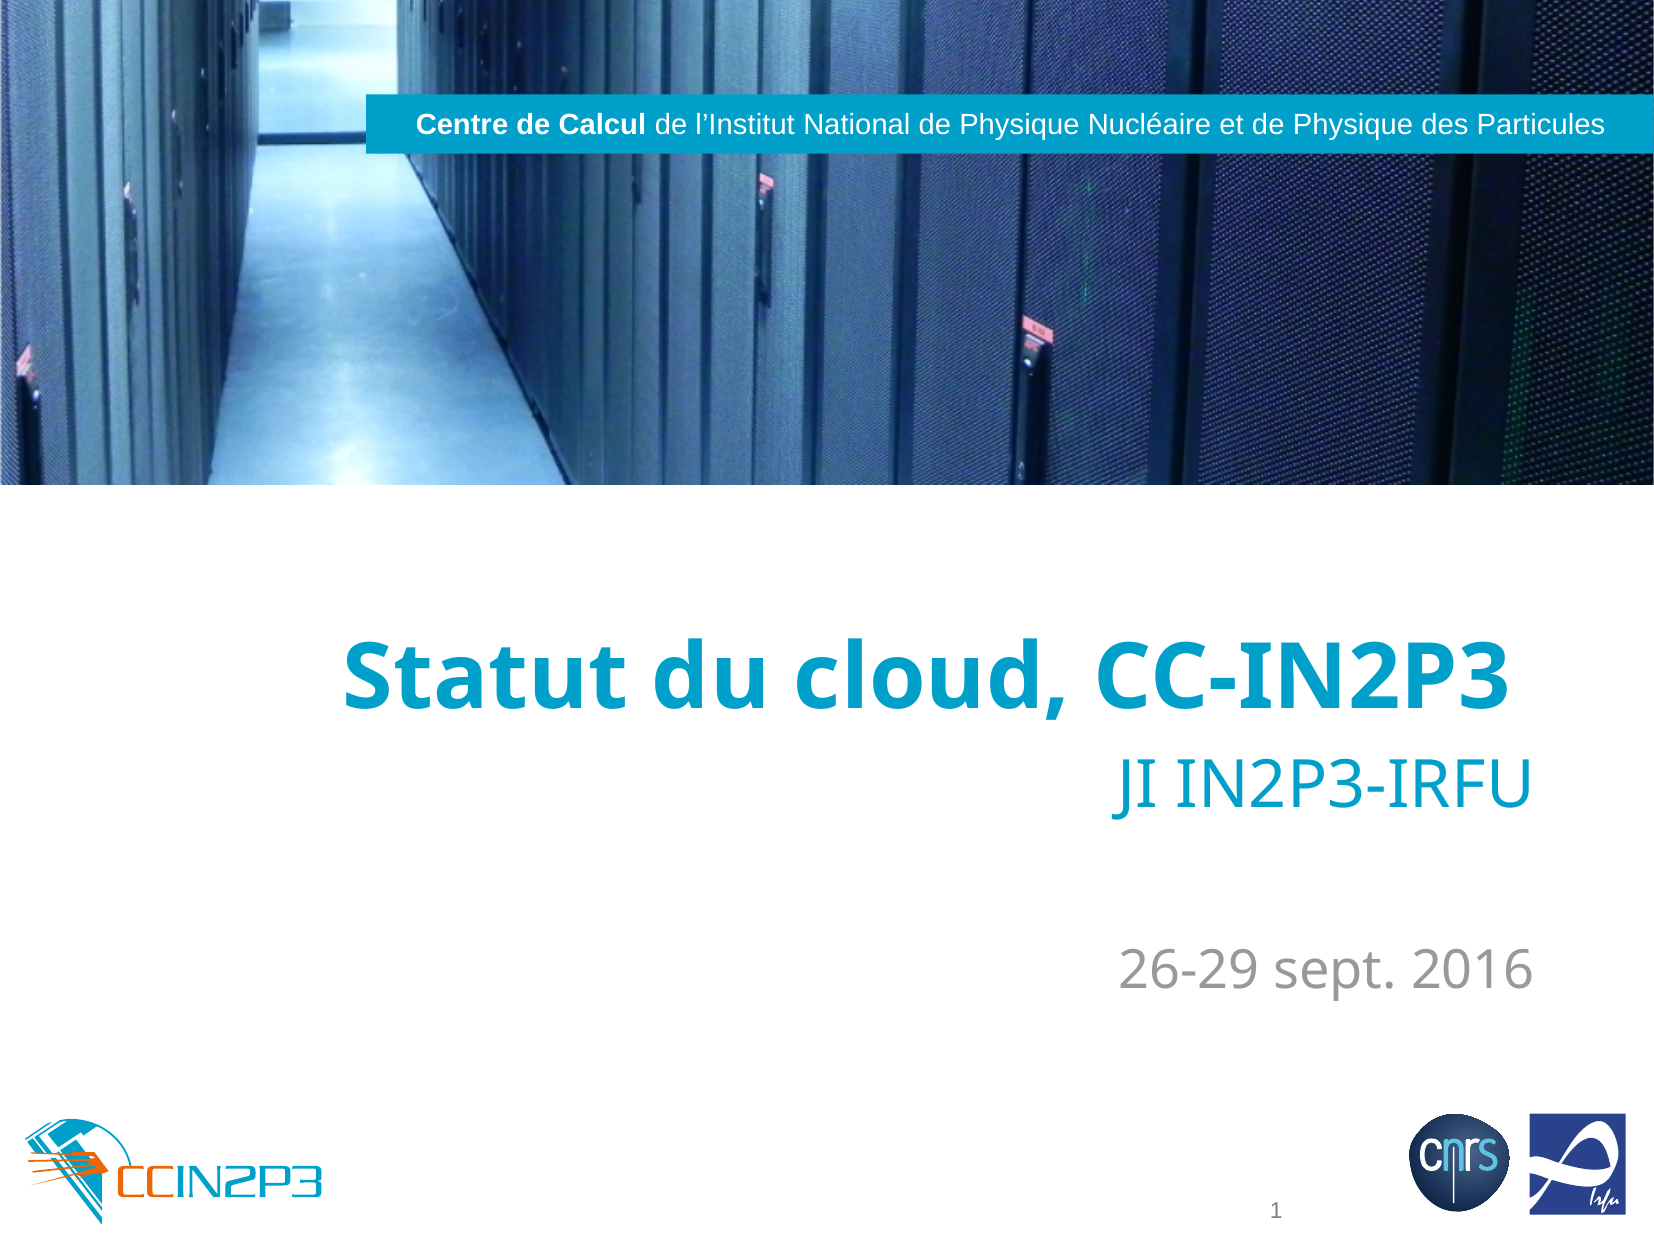

# Statut du cloud, CC-IN2P3 JI IN2P3-IRFU
26-29 sept. 2016
1